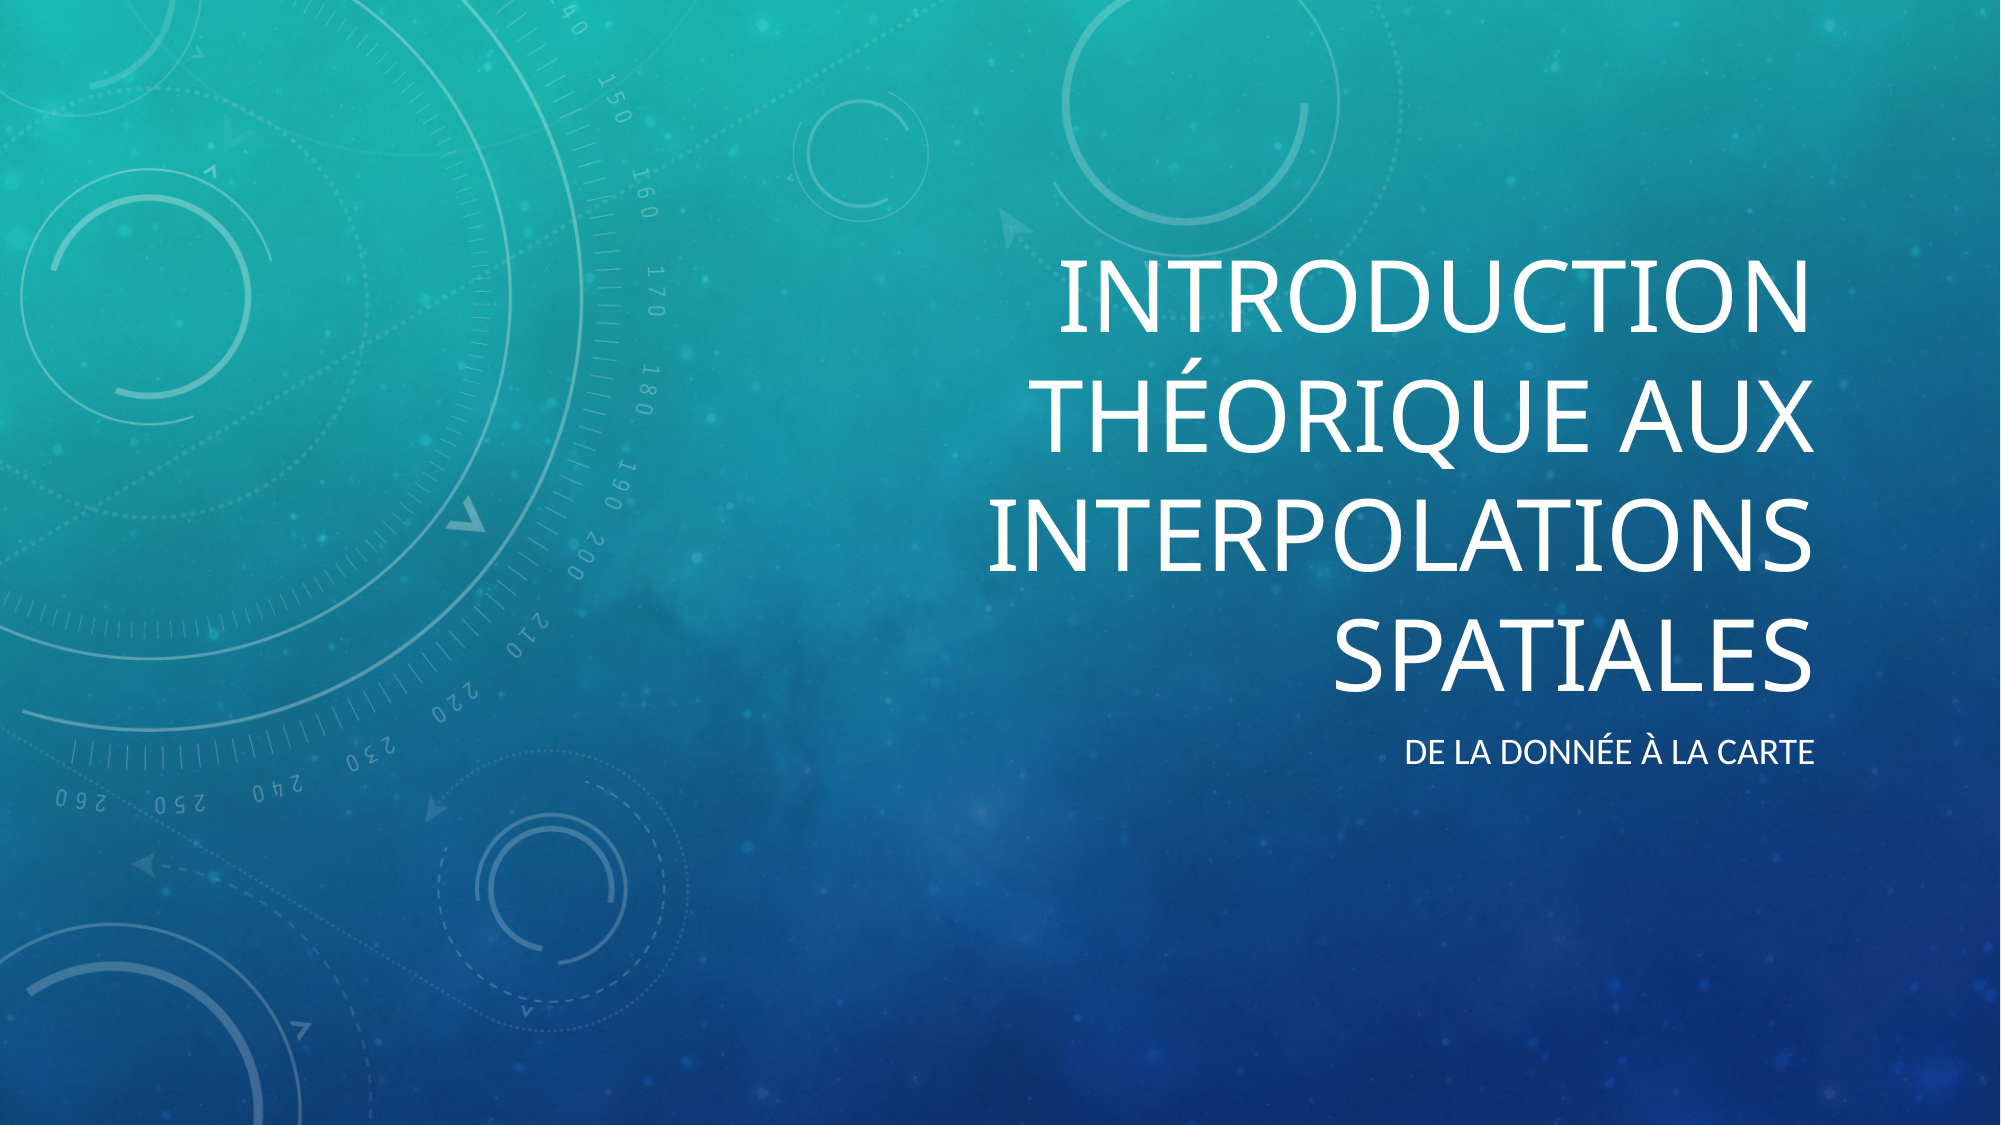

# Introduction théorique aux INTERPOLATIONS SPATIALES
De la donnée à la carte